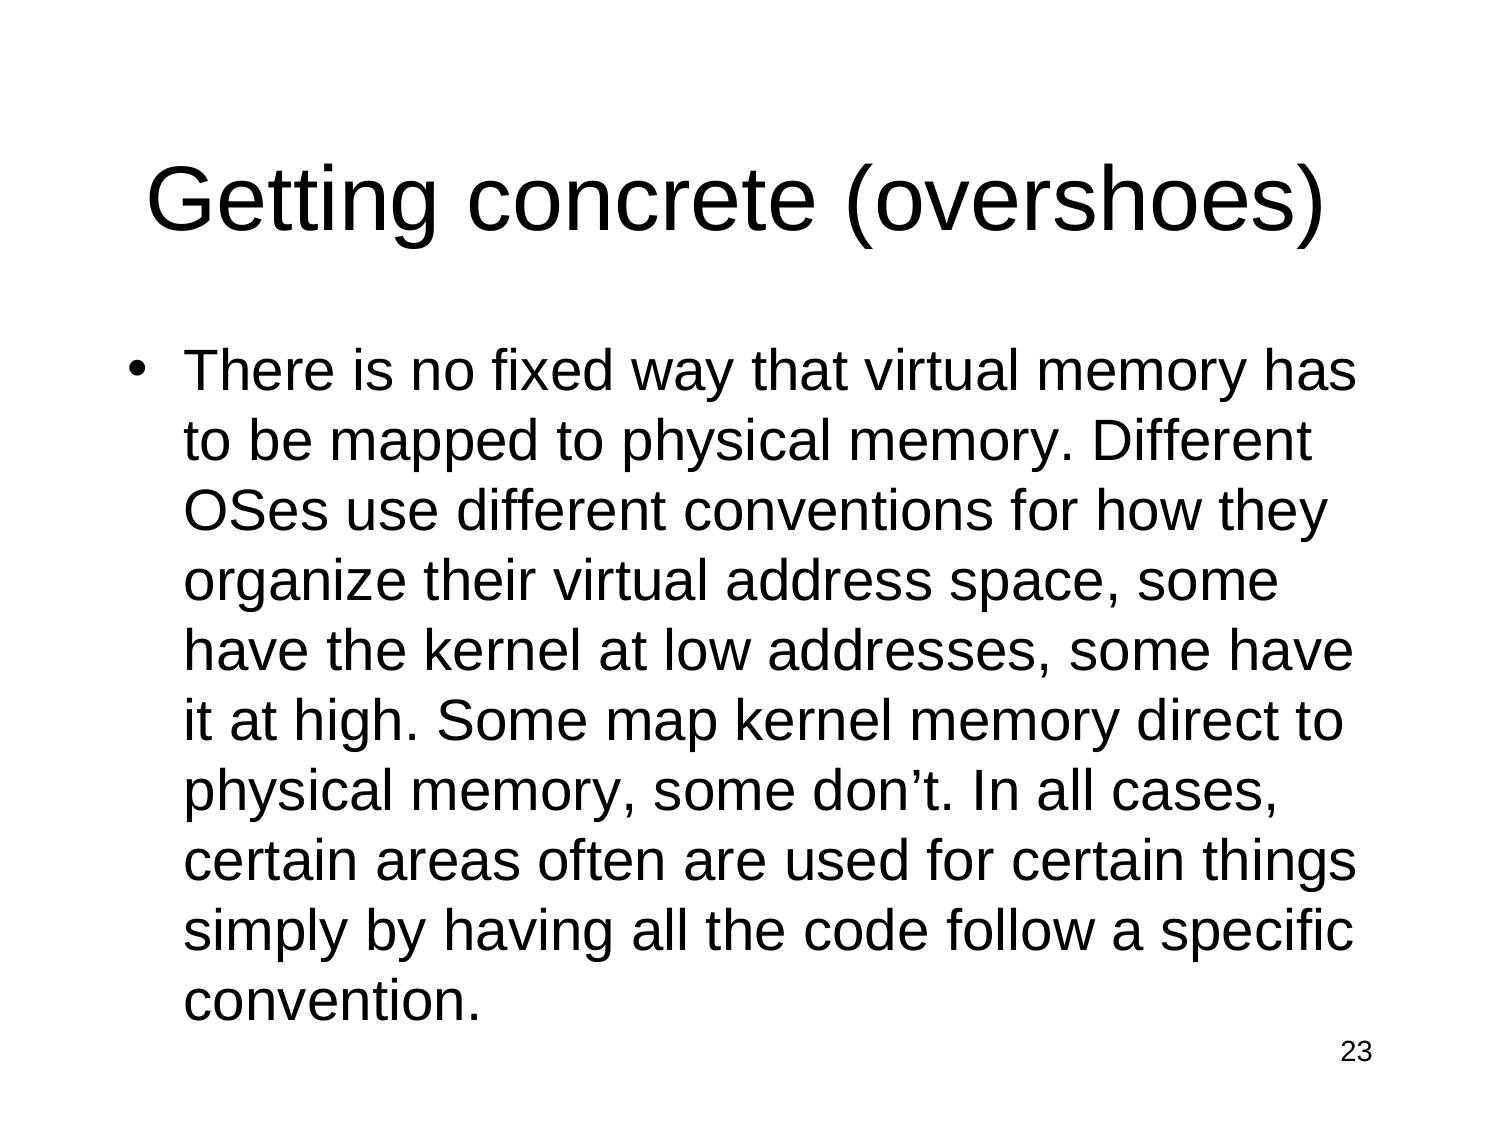

# Getting concrete (overshoes)
There is no fixed way that virtual memory has to be mapped to physical memory. Different OSes use different conventions for how they organize their virtual address space, some have the kernel at low addresses, some have it at high. Some map kernel memory direct to physical memory, some don’t. In all cases, certain areas often are used for certain things simply by having all the code follow a specific convention.